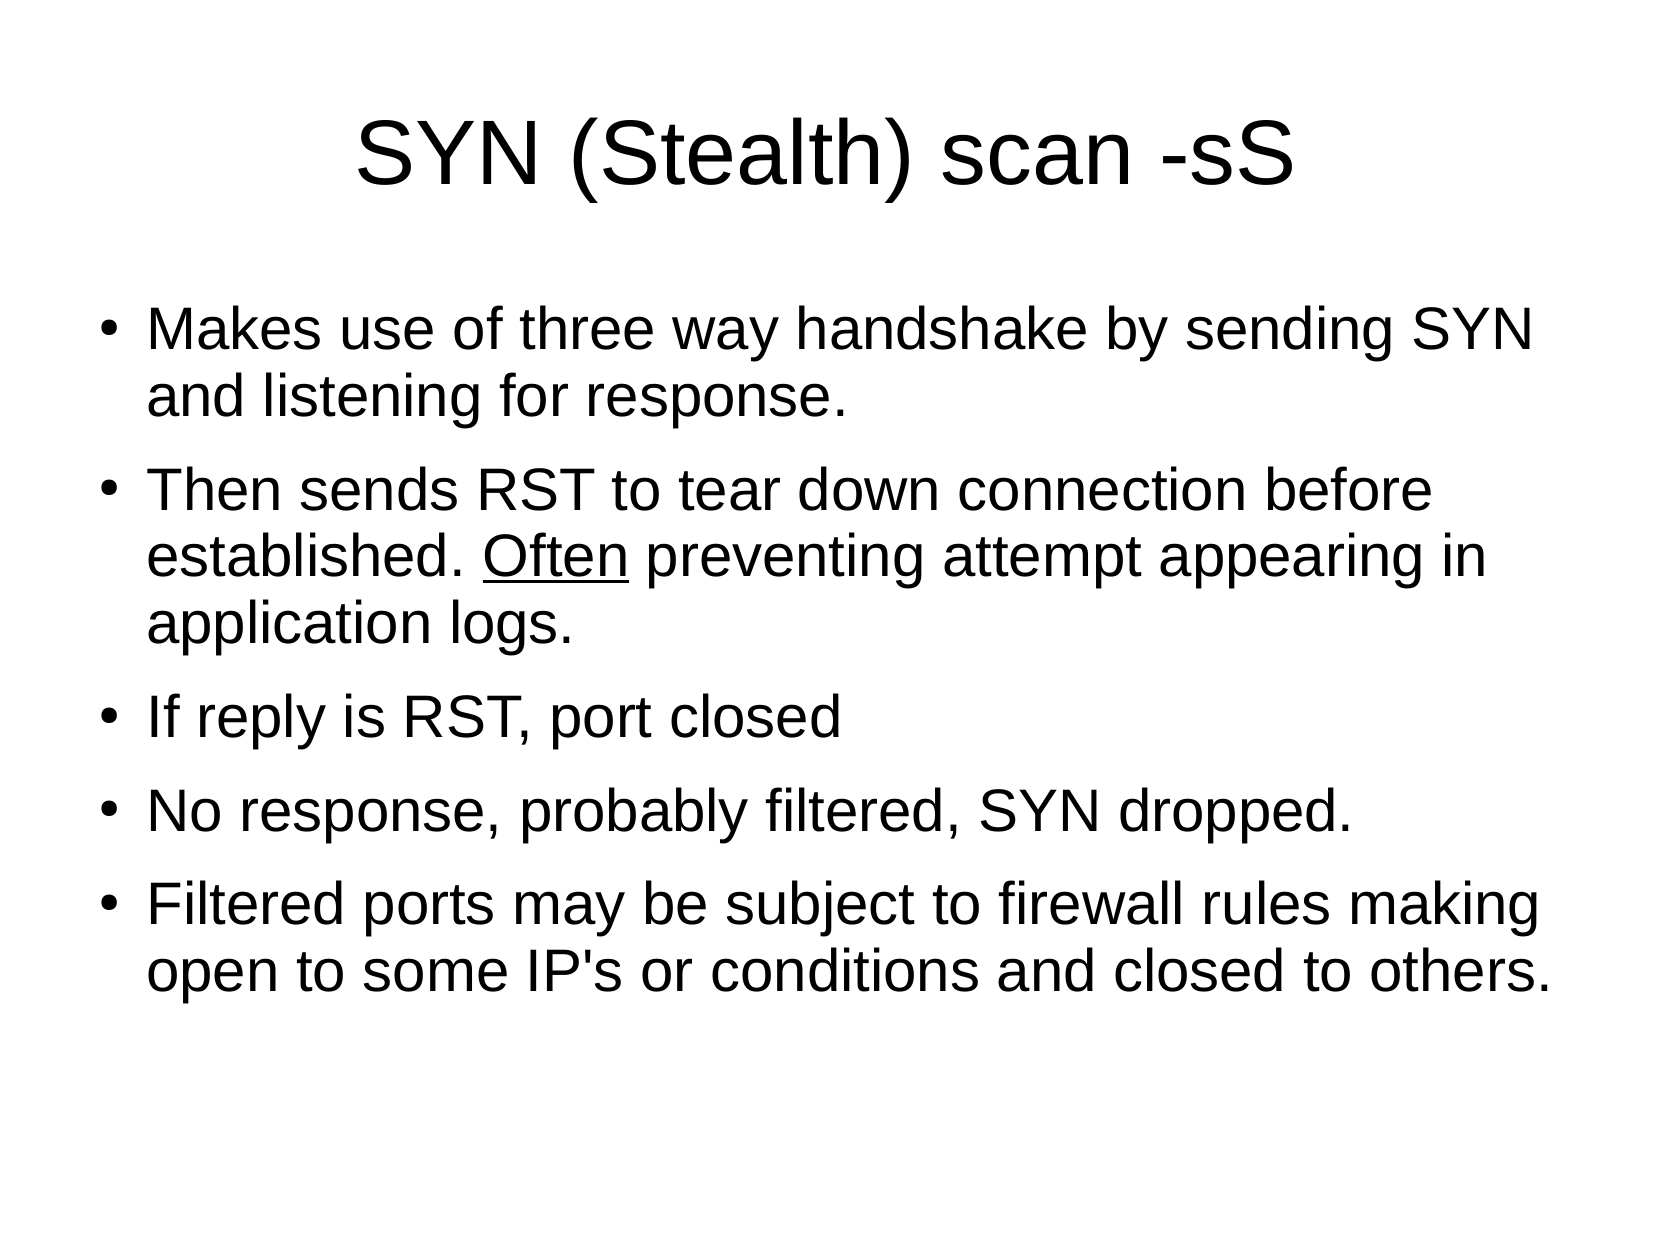

# SYN (Stealth) scan -sS
Makes use of three way handshake by sending SYN and listening for response.
Then sends RST to tear down connection before established. Often preventing attempt appearing in application logs.
If reply is RST, port closed
No response, probably filtered, SYN dropped.
Filtered ports may be subject to firewall rules making open to some IP's or conditions and closed to others.